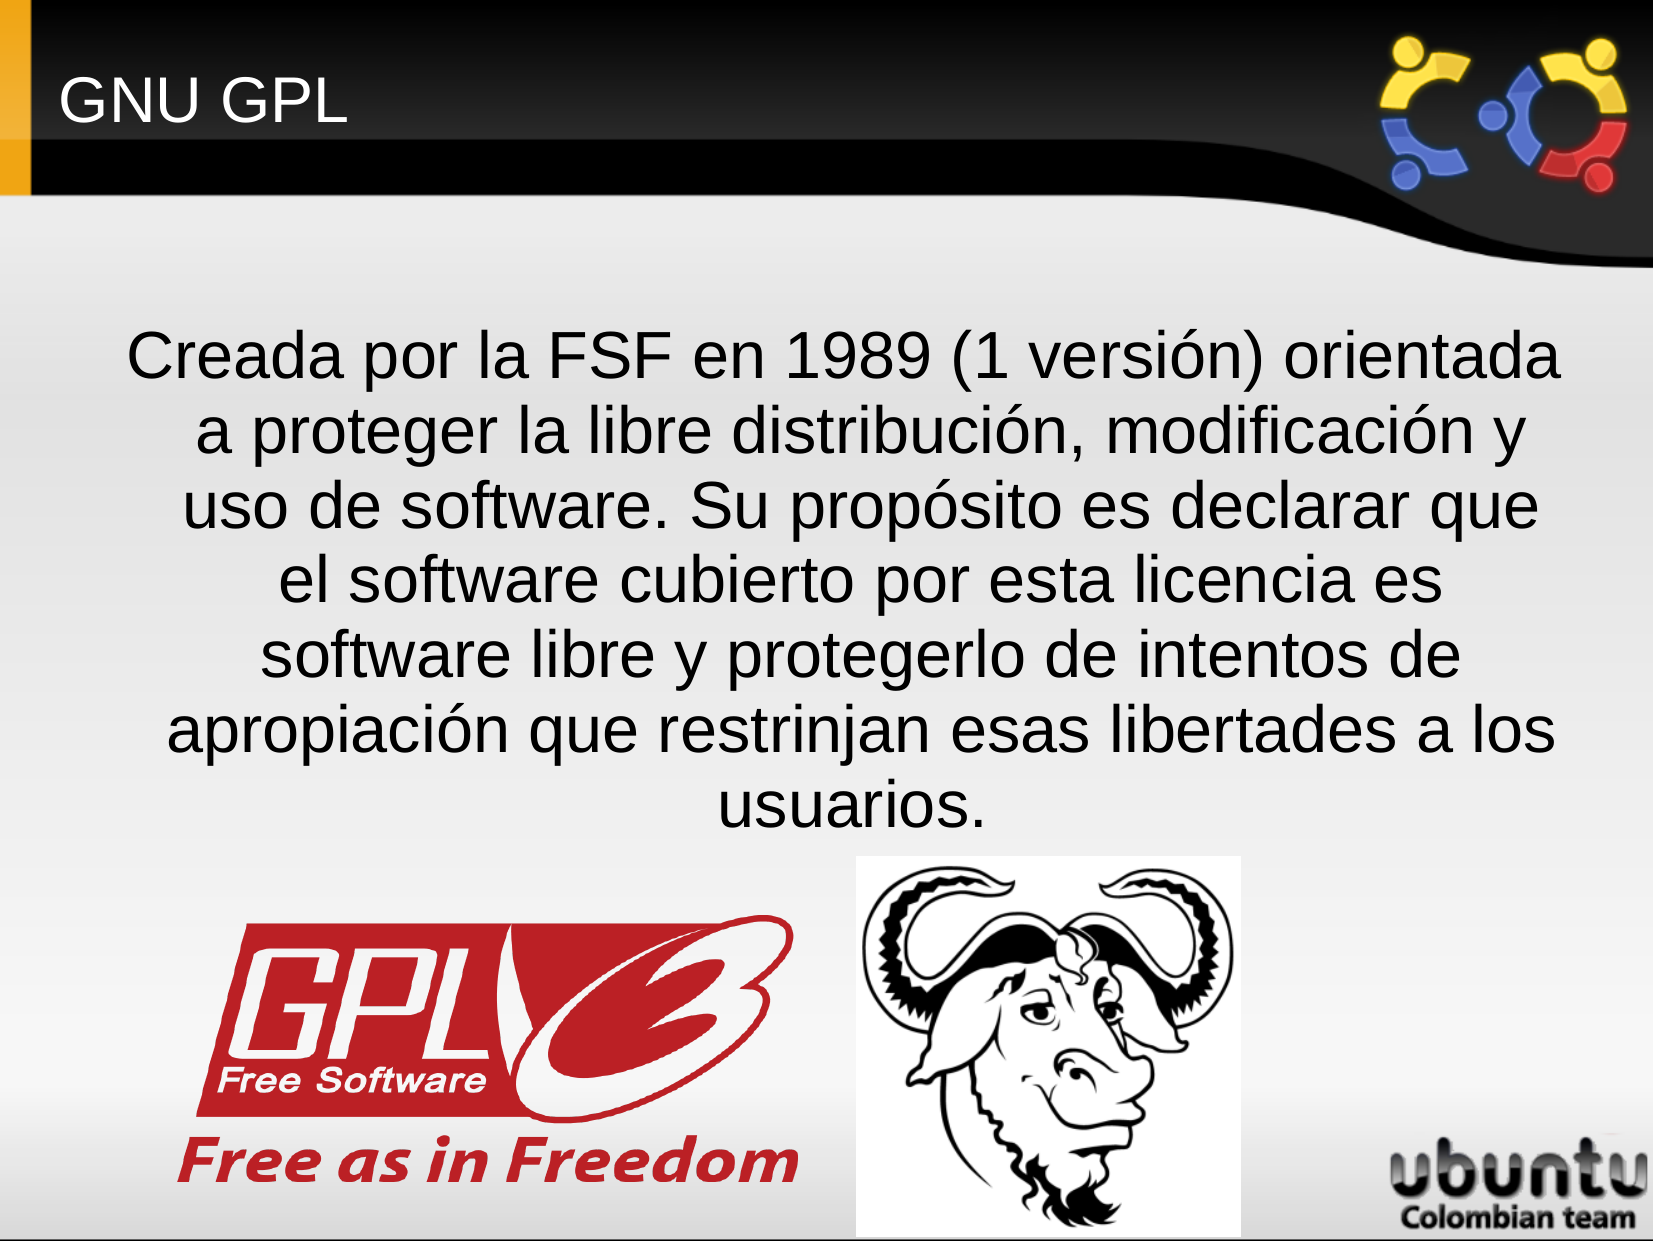

# GNU GPL
Creada por la FSF en 1989 (1 versión) orientada a proteger la libre distribución, modificación y uso de software. Su propósito es declarar que el software cubierto por esta licencia es software libre y protegerlo de intentos de apropiación que restrinjan esas libertades a los usuarios.